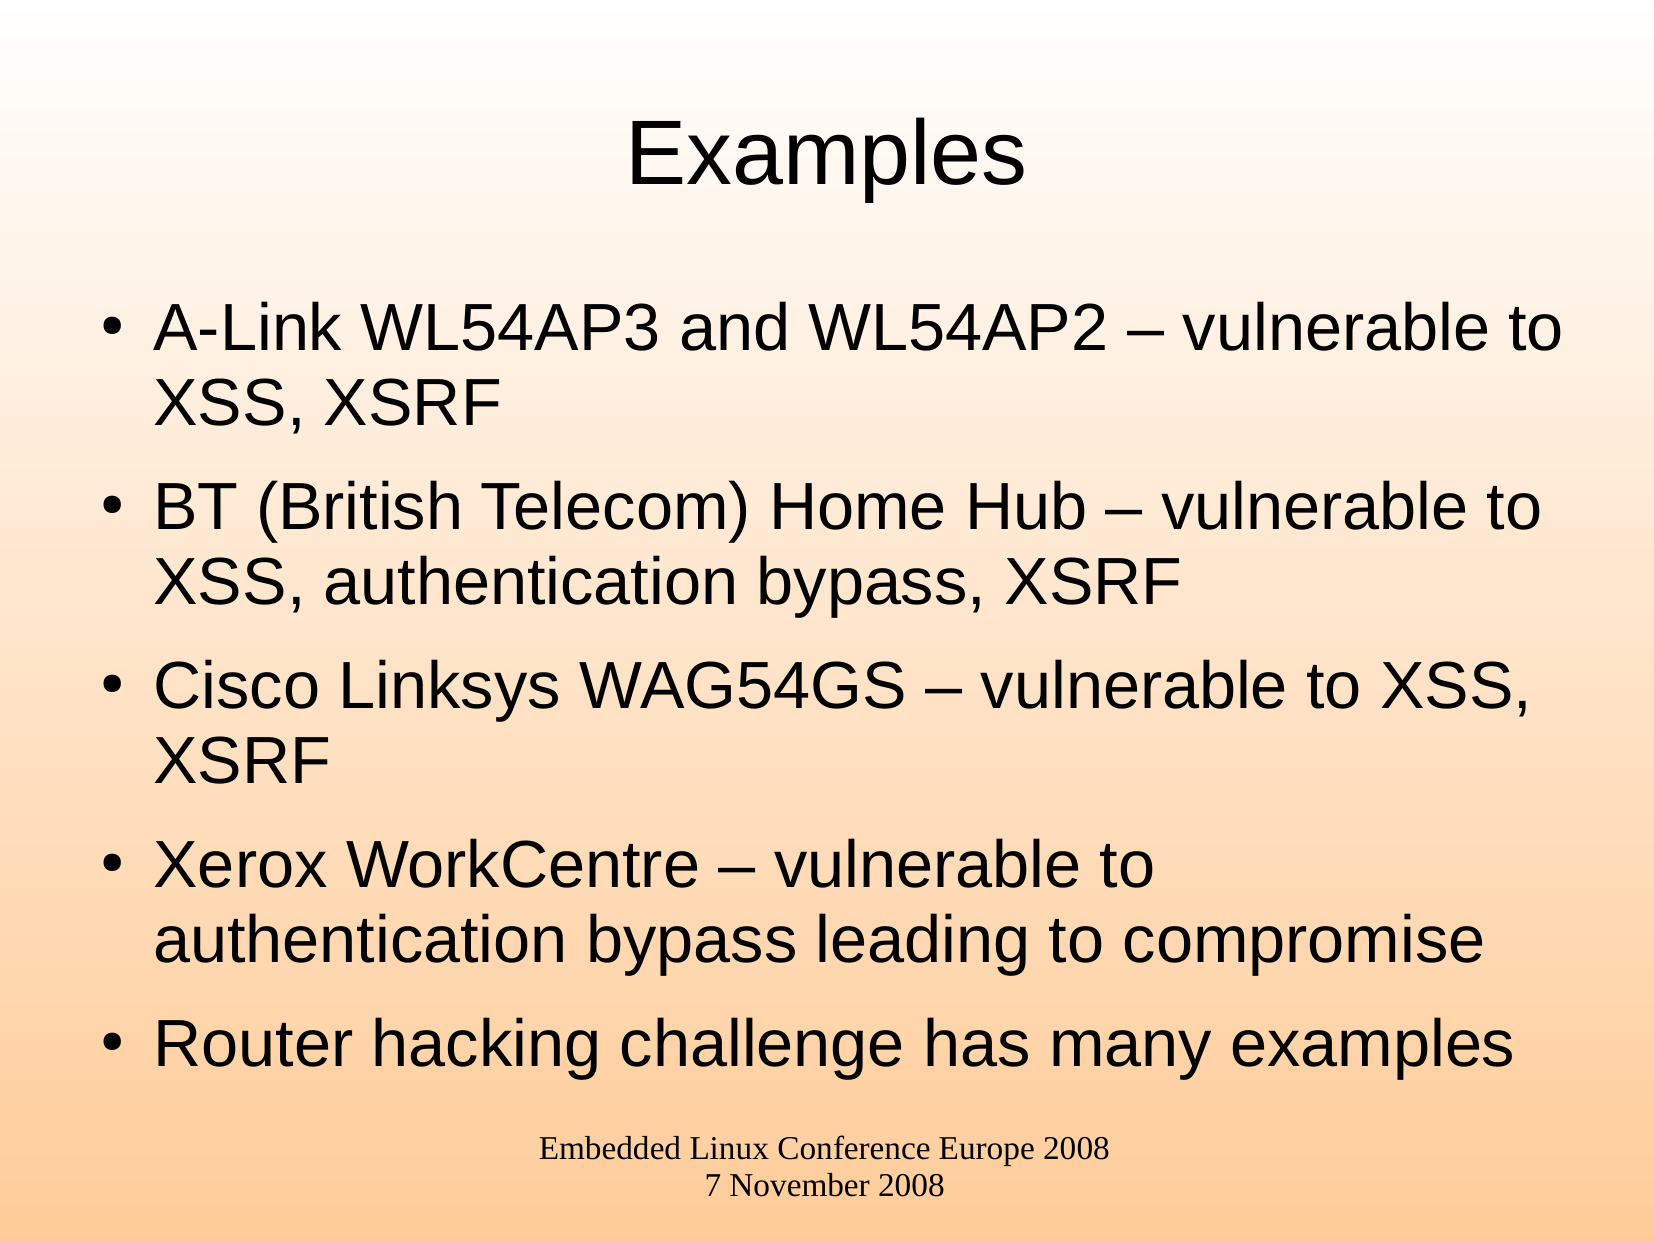

# Examples
A-Link WL54AP3 and WL54AP2 – vulnerable to XSS, XSRF
BT (British Telecom) Home Hub – vulnerable to XSS, authentication bypass, XSRF
Cisco Linksys WAG54GS – vulnerable to XSS, XSRF
Xerox WorkCentre – vulnerable to authentication bypass leading to compromise
Router hacking challenge has many examples
Embedded Linux Conference Europe 2008